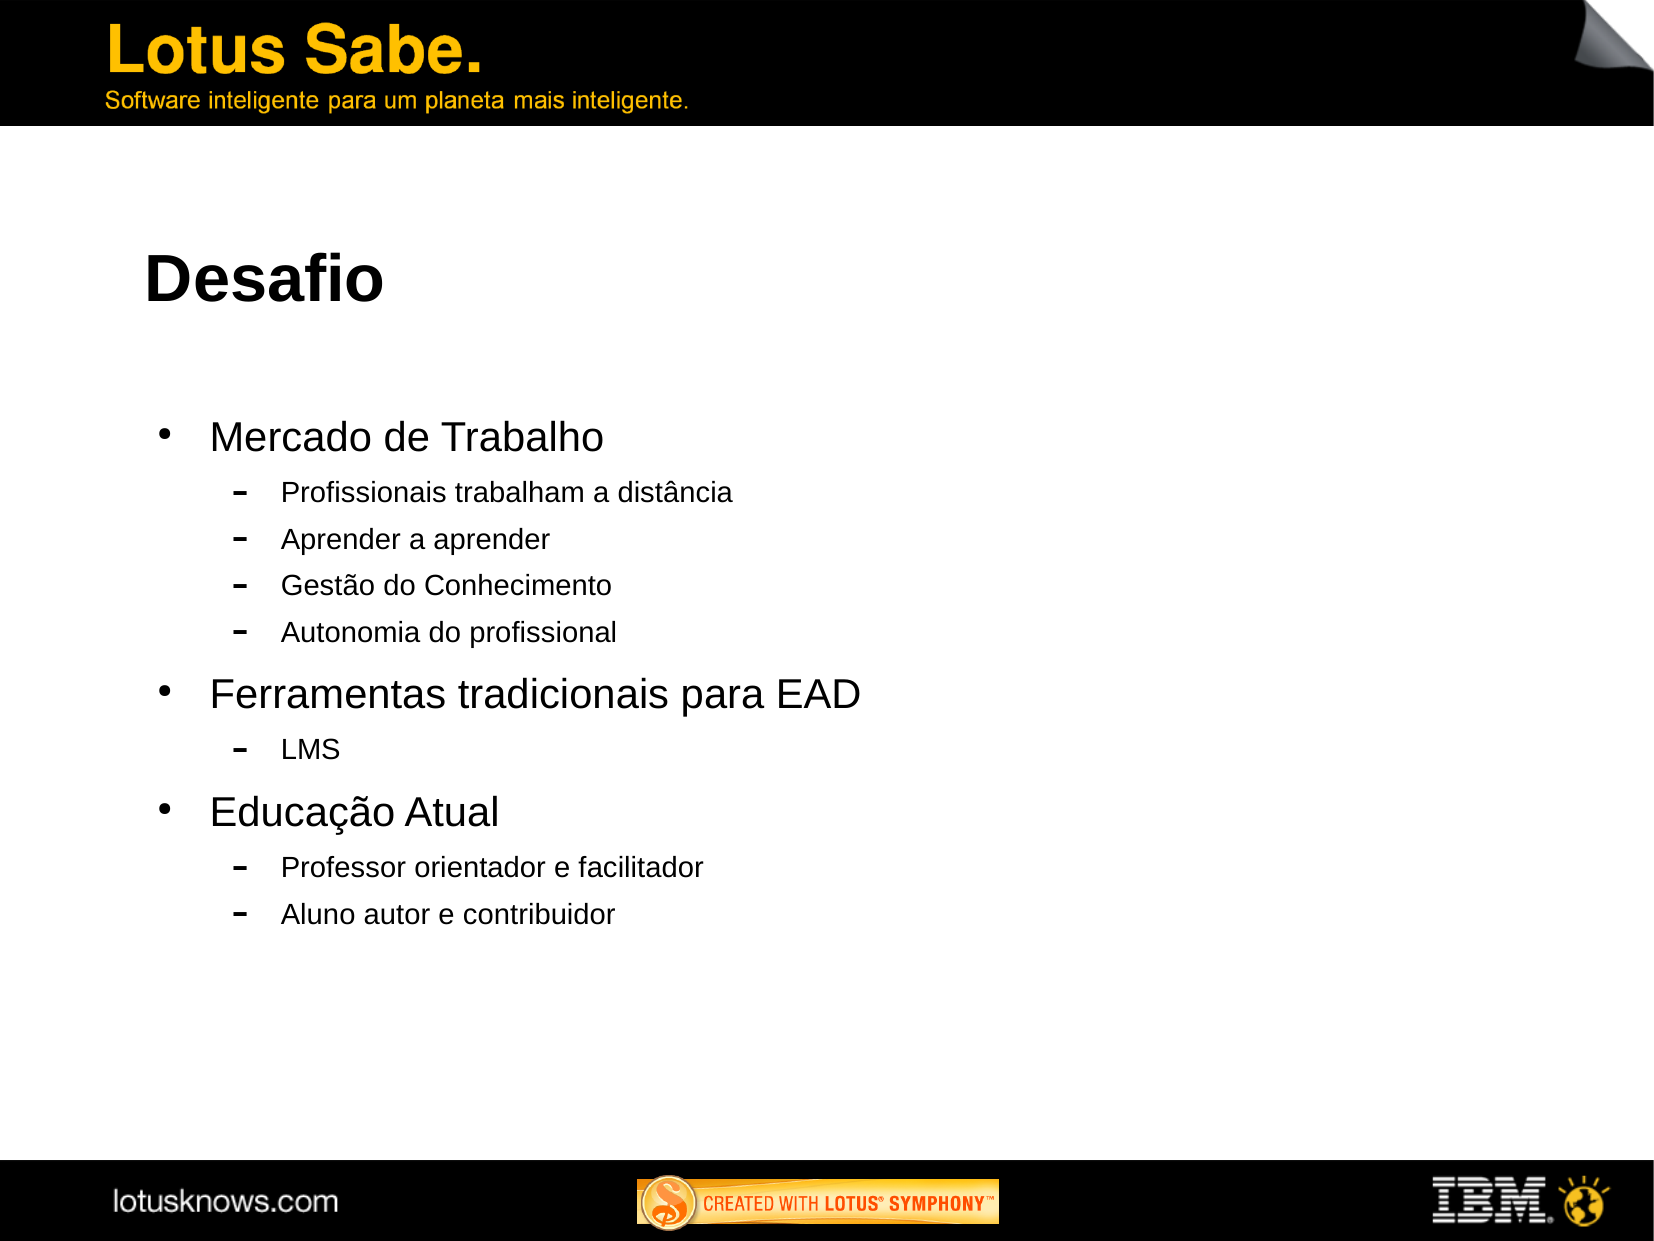

# Desafio
Mercado de Trabalho
Profissionais trabalham a distância
Aprender a aprender
Gestão do Conhecimento
Autonomia do profissional
Ferramentas tradicionais para EAD
LMS
Educação Atual
Professor orientador e facilitador
Aluno autor e contribuidor